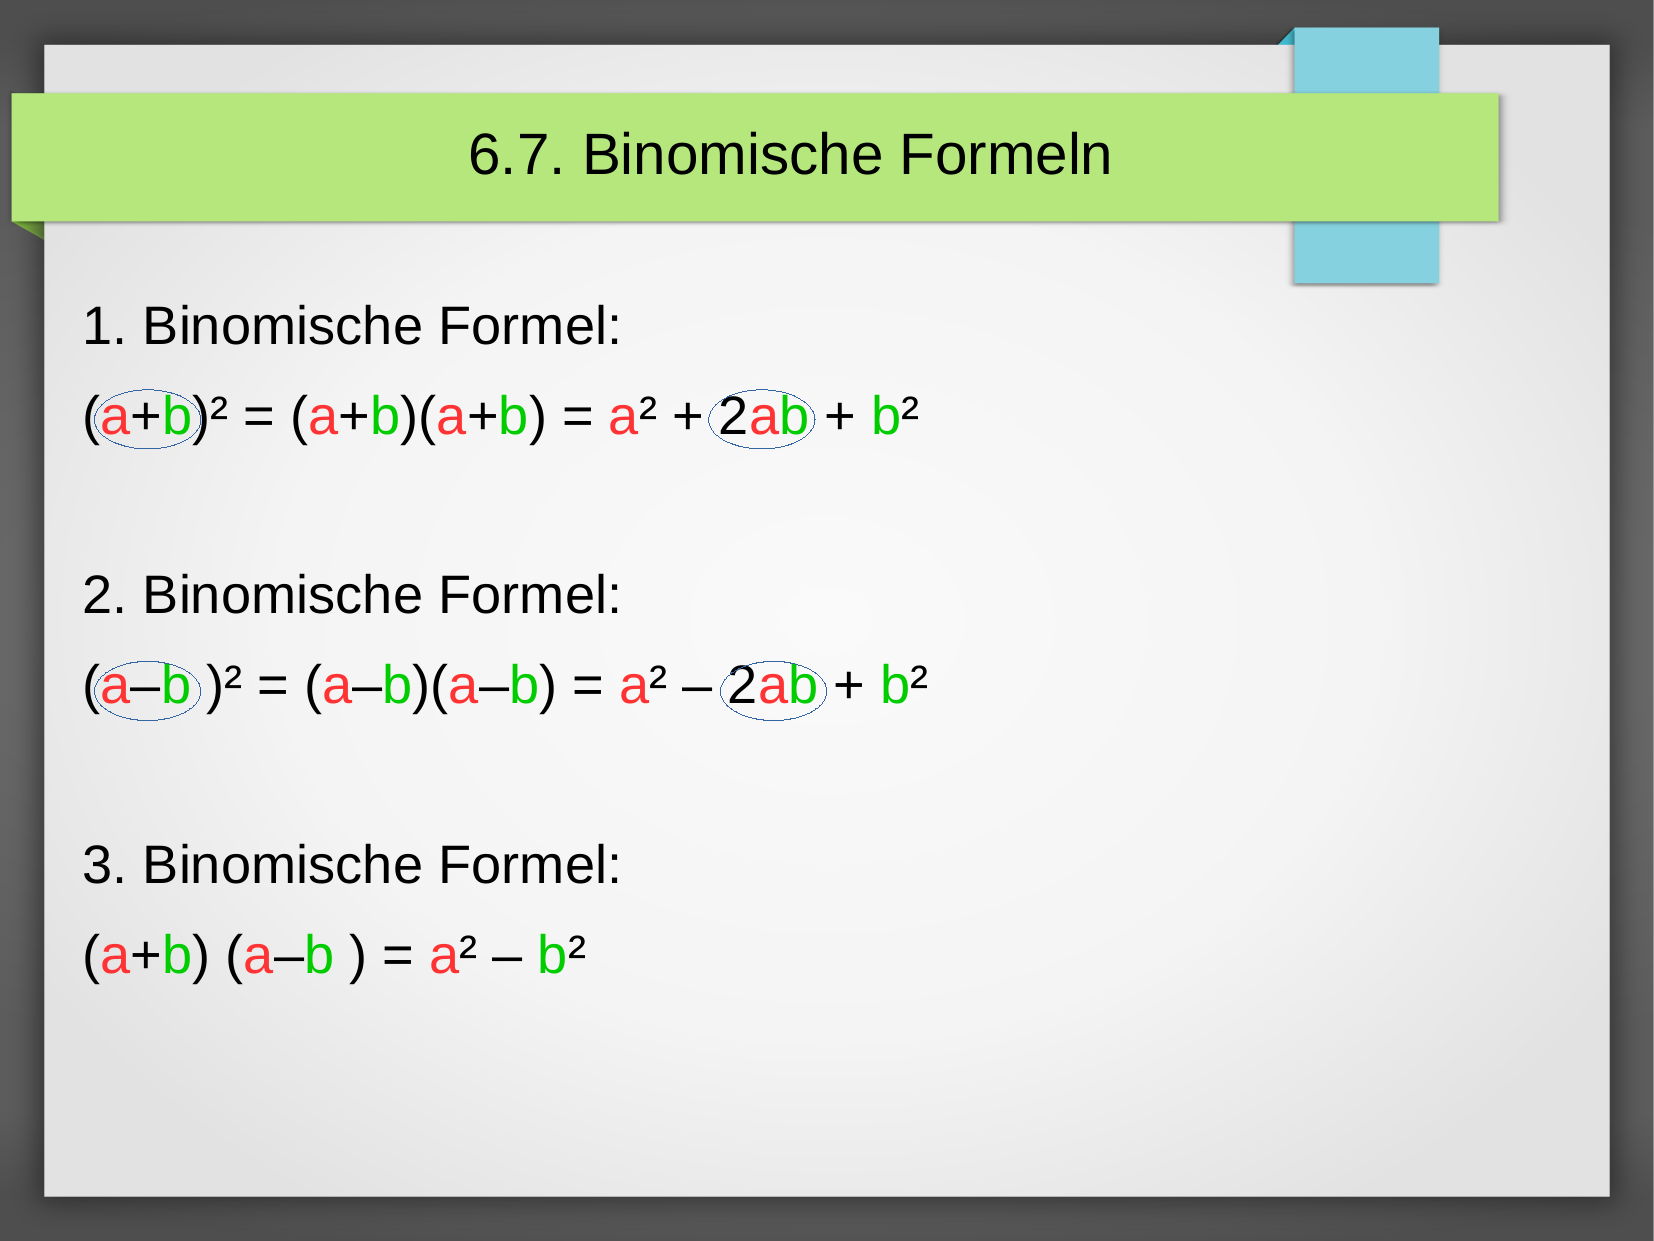

6.7. Binomische Formeln
# 1. Binomische Formel:
(a+b)² = (a+b)(a+b) = a² + 2ab + b²
2. Binomische Formel:
(a–b )² = (a–b)(a–b) = a² – 2ab + b²
3. Binomische Formel:
(a+b) (a–b ) = a² – b²